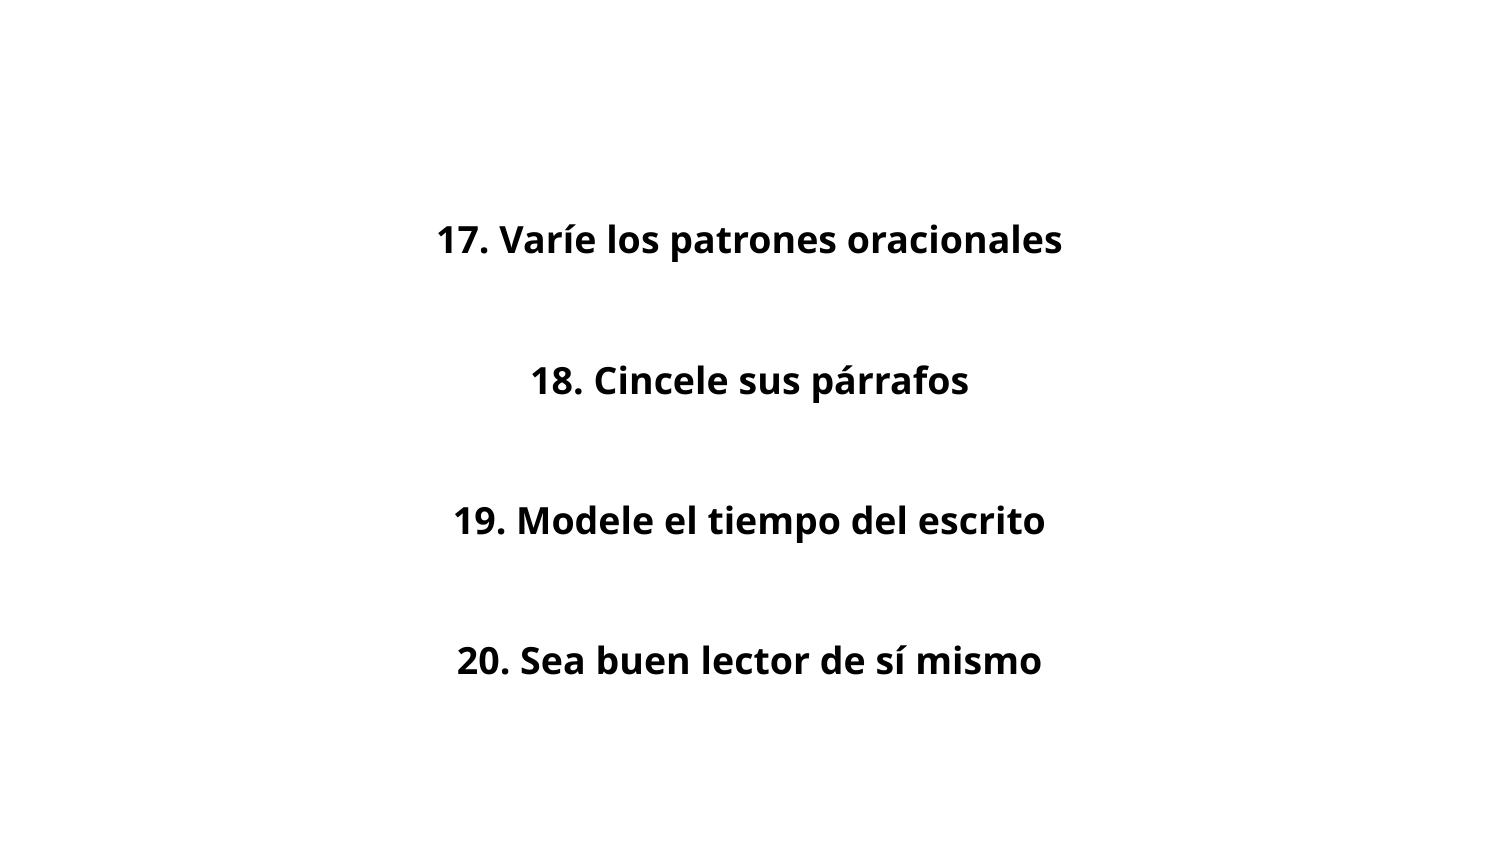

# 17. Varíe los patrones oracionales
18. Cincele sus párrafos
19. Modele el tiempo del escrito
20. Sea buen lector de sí mismo